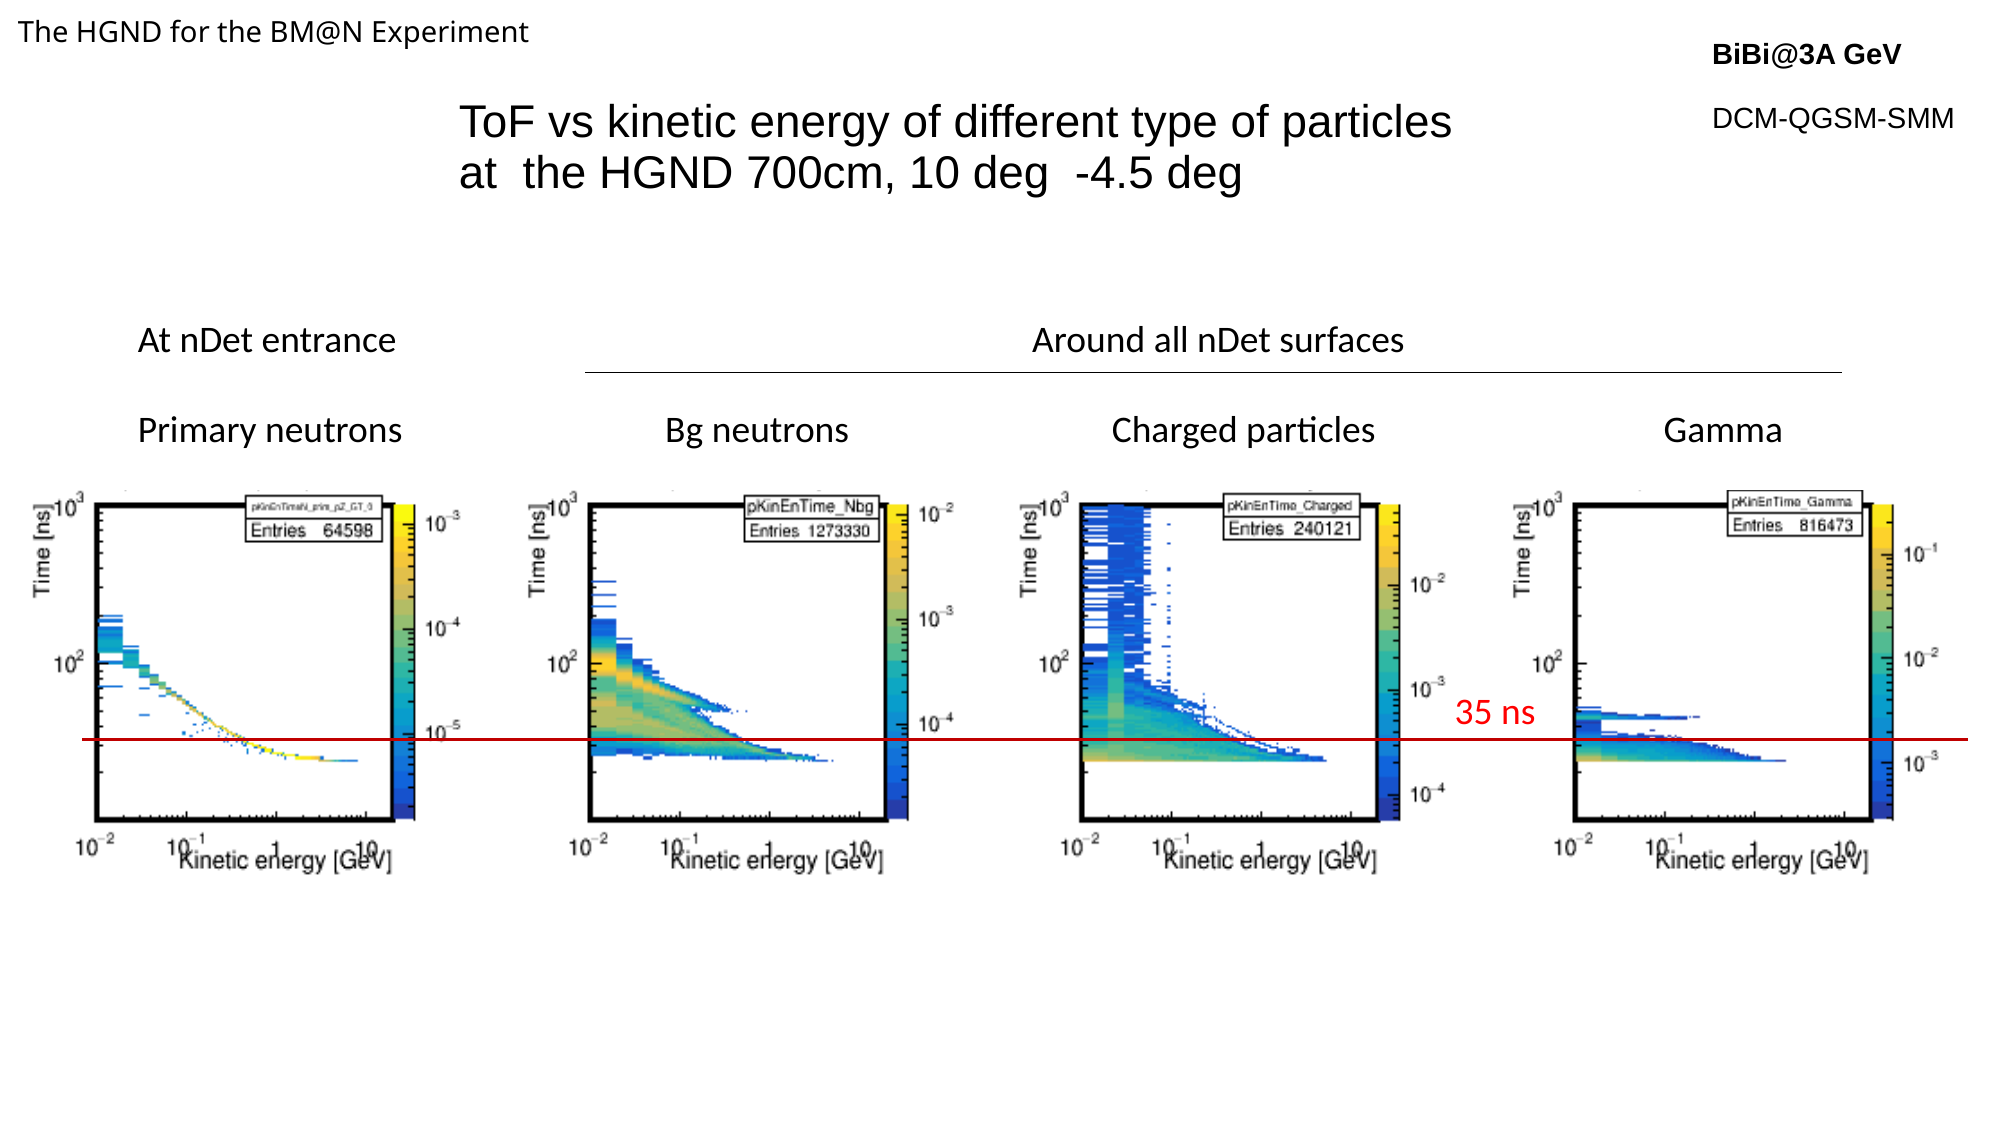

The HGND for the BM@N Experiment
BiBi@3A GeV
DCM-QGSM-SMM
ToF vs kinetic energy of different type of particles
at the HGND 700cm, 10 deg -4.5 deg
At nDet entrance Around all nDet surfaces
Primary neutrons Bg neutrons Charged particles Gamma
35 ns
12th CM of the BM@N, 12-18 May 2024, Almaty